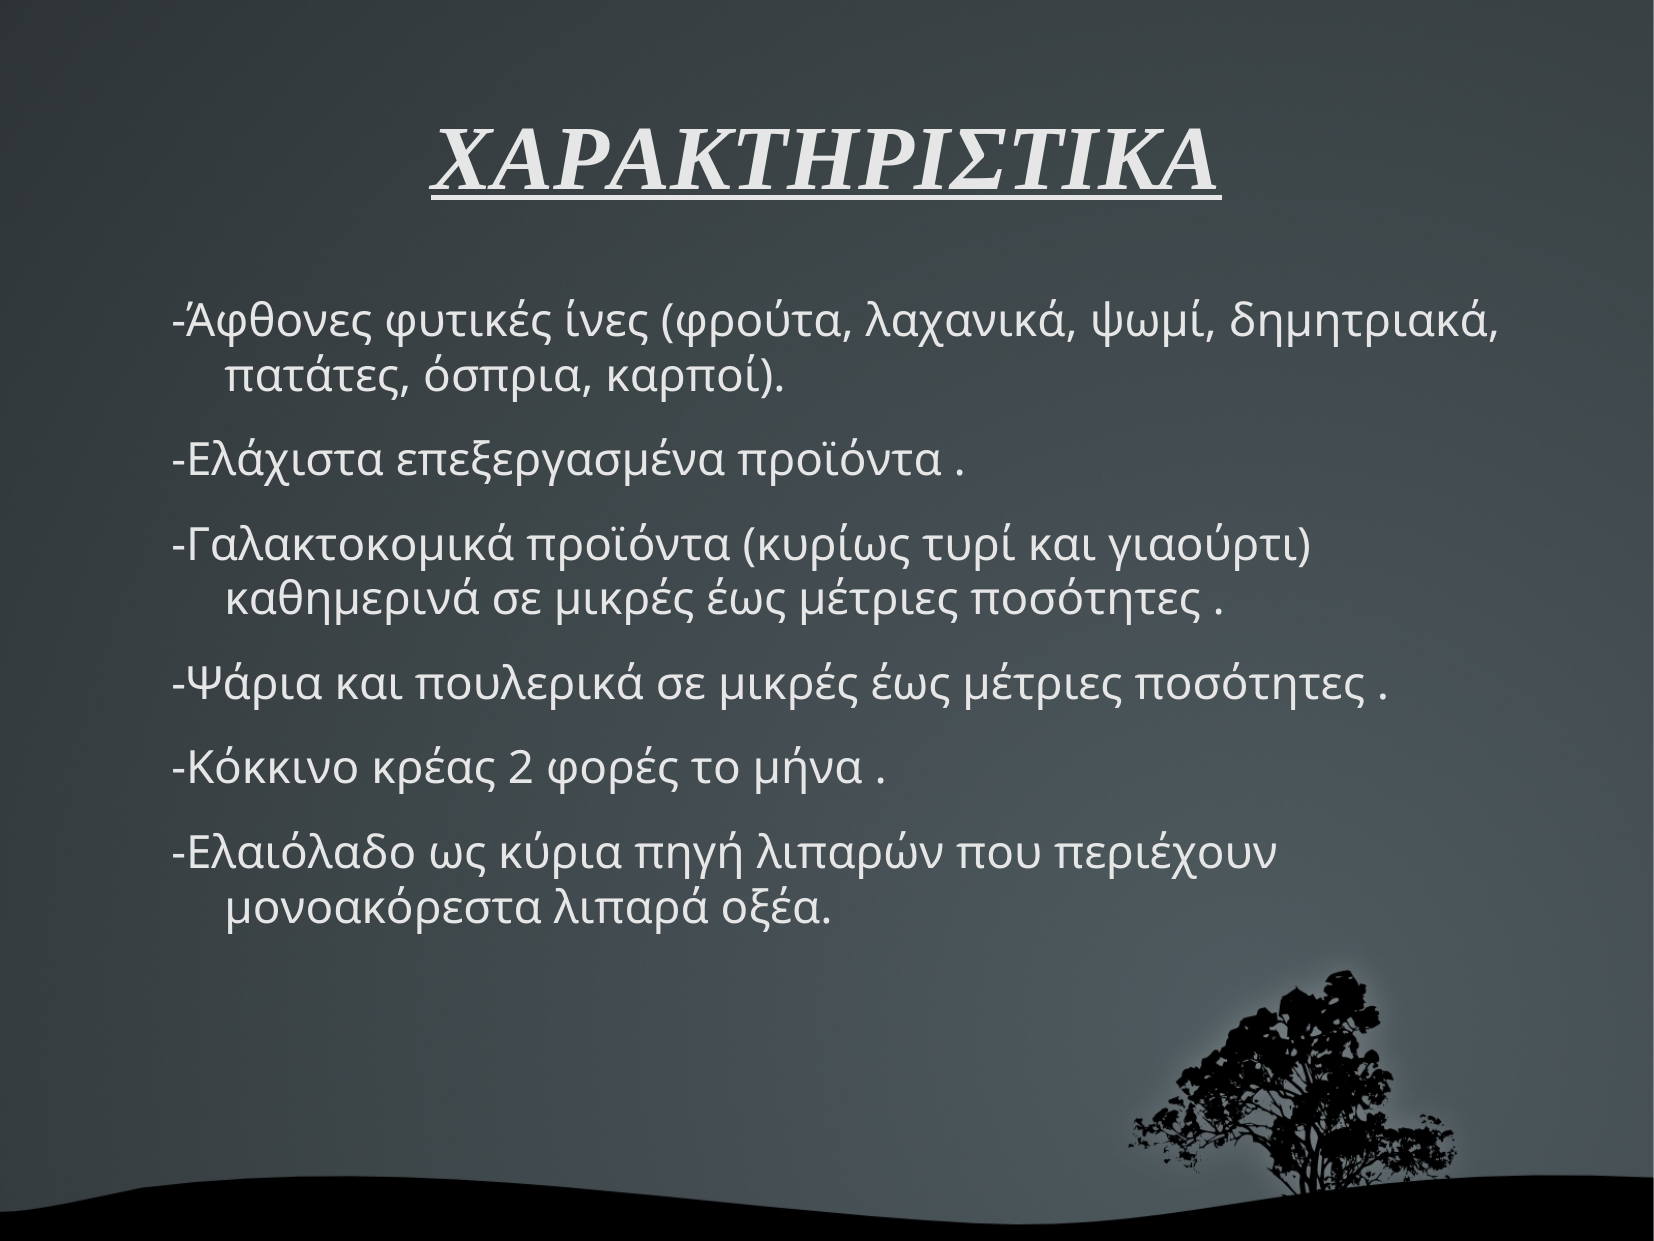

# ΧΑΡΑΚΤΗΡΙΣΤΙΚΑ
-Άφθονες φυτικές ίνες (φρούτα, λαχανικά, ψωμί, δημητριακά, πατάτες, όσπρια, καρποί).
-Ελάχιστα επεξεργασμένα προϊόντα .
-Γαλακτοκομικά προϊόντα (κυρίως τυρί και γιαούρτι) καθημερινά σε μικρές έως μέτριες ποσότητες .
-Ψάρια και πουλερικά σε μικρές έως μέτριες ποσότητες .
-Κόκκινο κρέας 2 φορές το μήνα .
-Ελαιόλαδο ως κύρια πηγή λιπαρών που περιέχουν μονοακόρεστα λιπαρά οξέα.